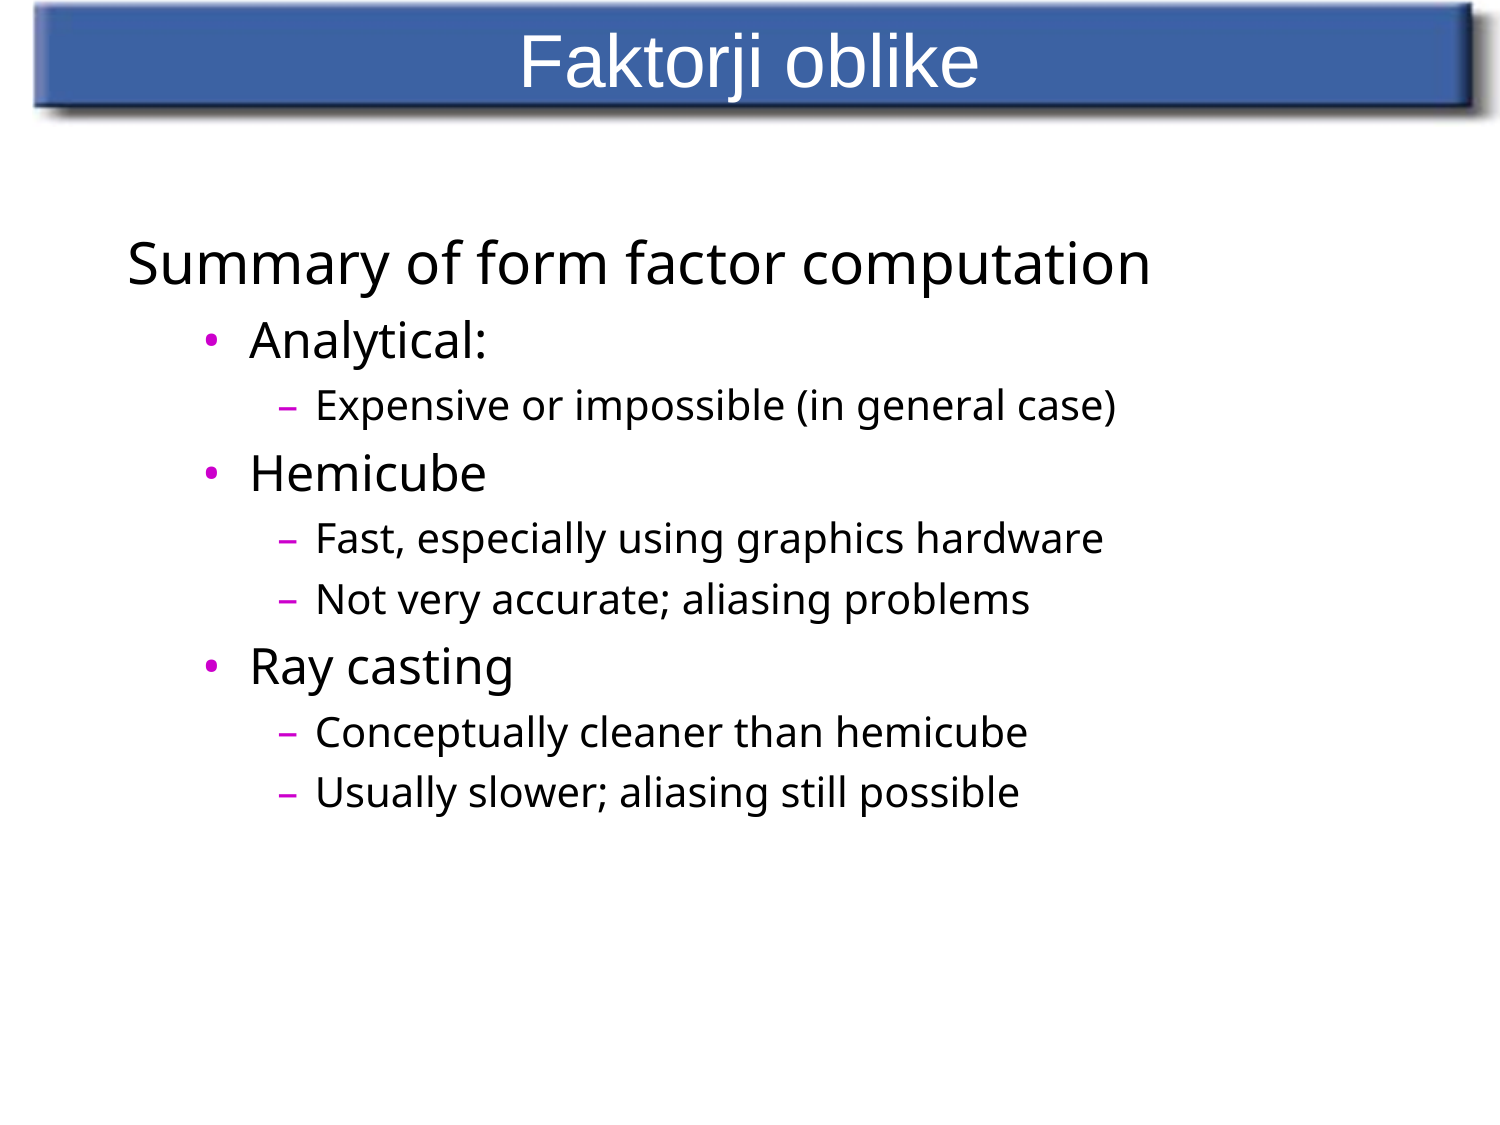

# Faktorji oblike
Summary of form factor computation
Analytical:
Expensive or impossible (in general case)
Hemicube
Fast, especially using graphics hardware
Not very accurate; aliasing problems
Ray casting
Conceptually cleaner than hemicube
Usually slower; aliasing still possible